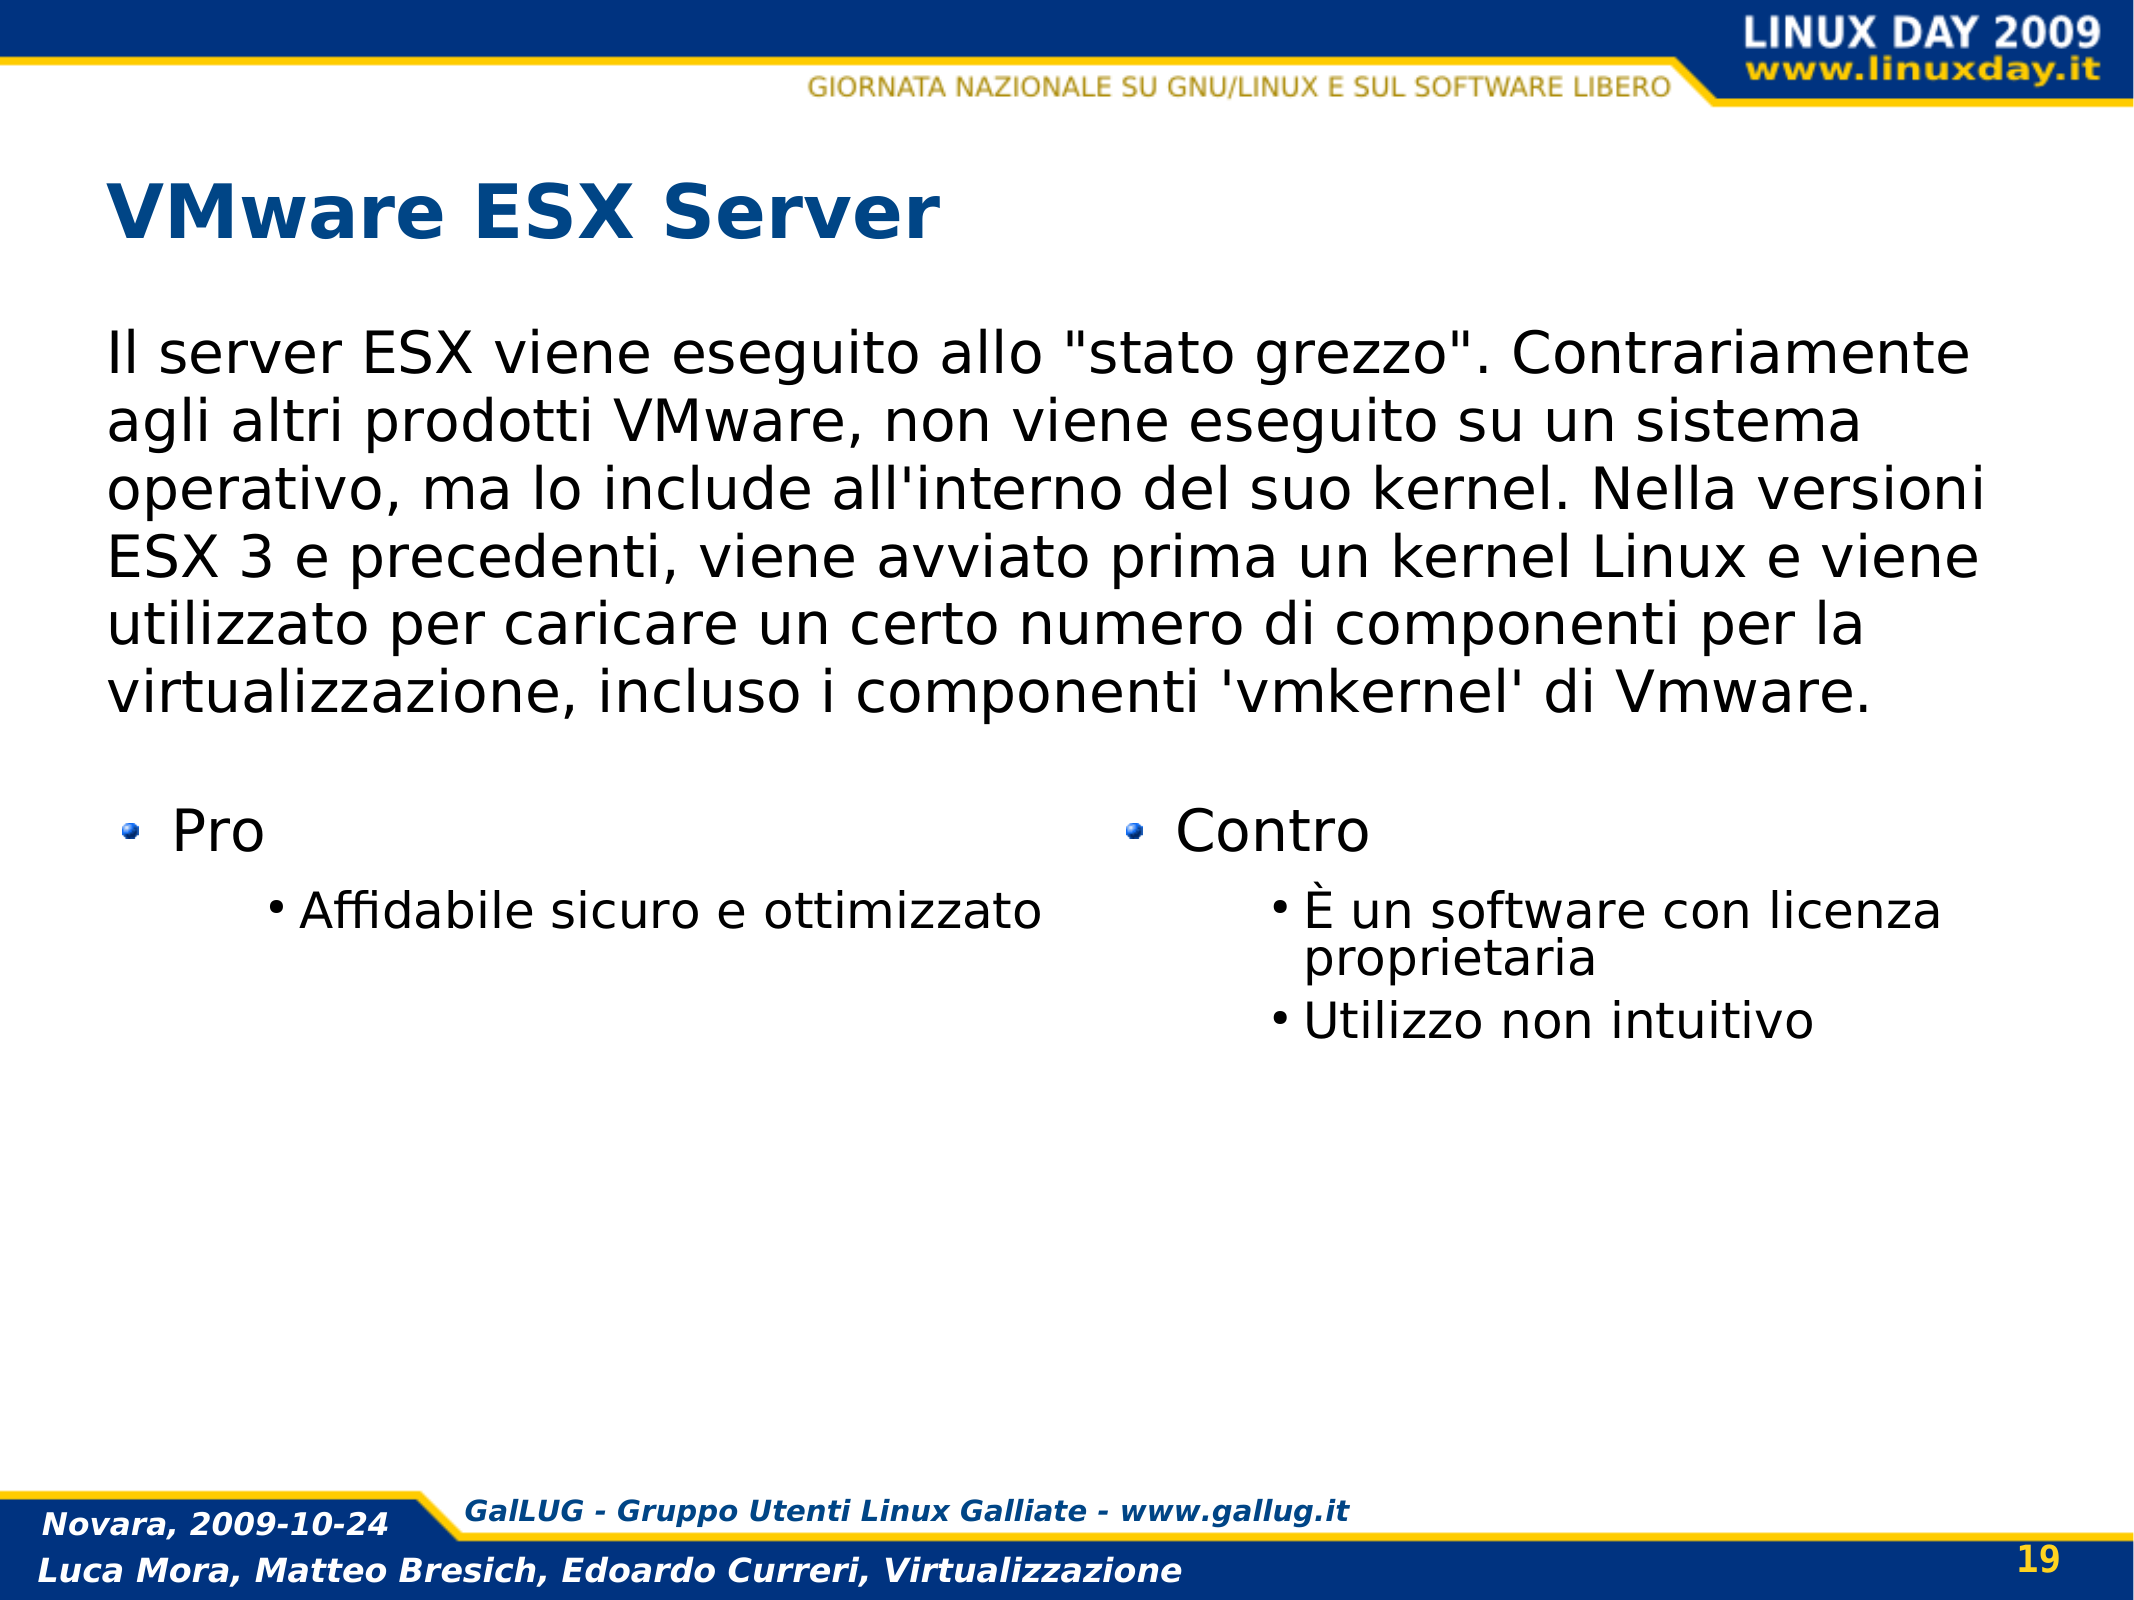

# VMware ESX Server
Il server ESX viene eseguito allo "stato grezzo". Contrariamente agli altri prodotti VMware, non viene eseguito su un sistema operativo, ma lo include all'interno del suo kernel. Nella versioni ESX 3 e precedenti, viene avviato prima un kernel Linux e viene utilizzato per caricare un certo numero di componenti per la virtualizzazione, incluso i componenti 'vmkernel' di Vmware.
Pro
Affidabile sicuro e ottimizzato
Contro
È un software con licenza proprietaria
Utilizzo non intuitivo